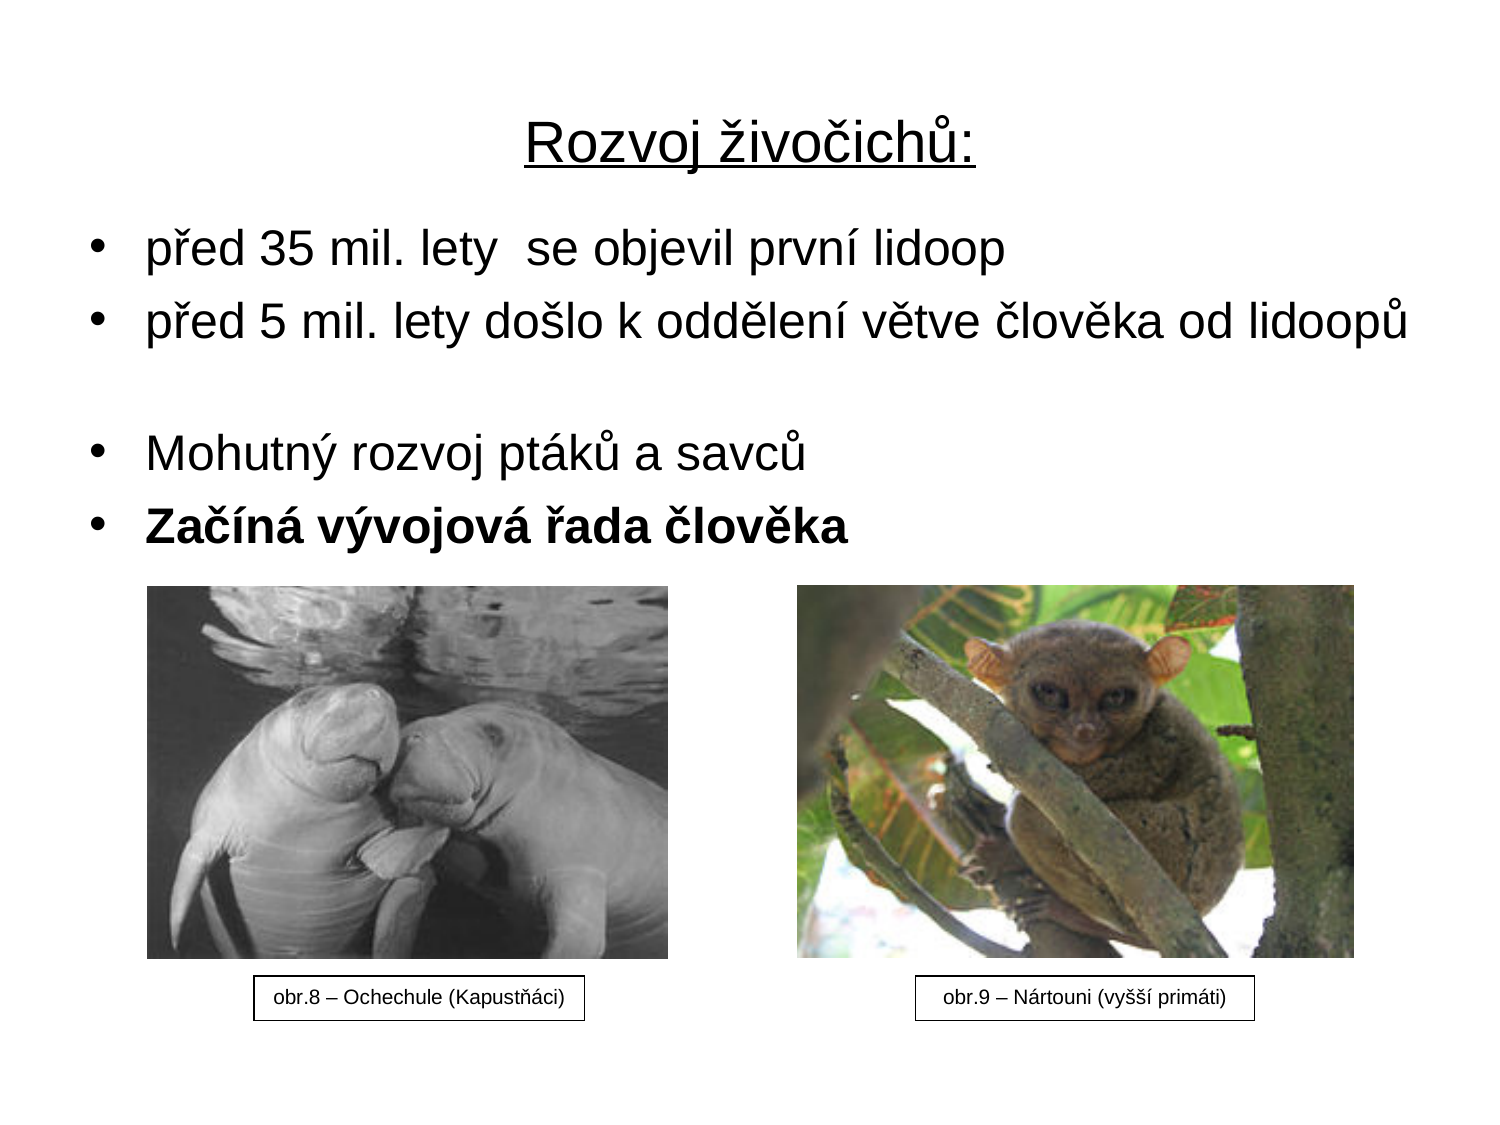

# Rozvoj živočichů:
před 35 mil. lety se objevil první lidoop
před 5 mil. lety došlo k oddělení větve člověka od lidoopů
Mohutný rozvoj ptáků a savců
Začíná vývojová řada člověka
obr.8 – Ochechule (Kapustňáci)
obr.9 – Nártouni (vyšší primáti)